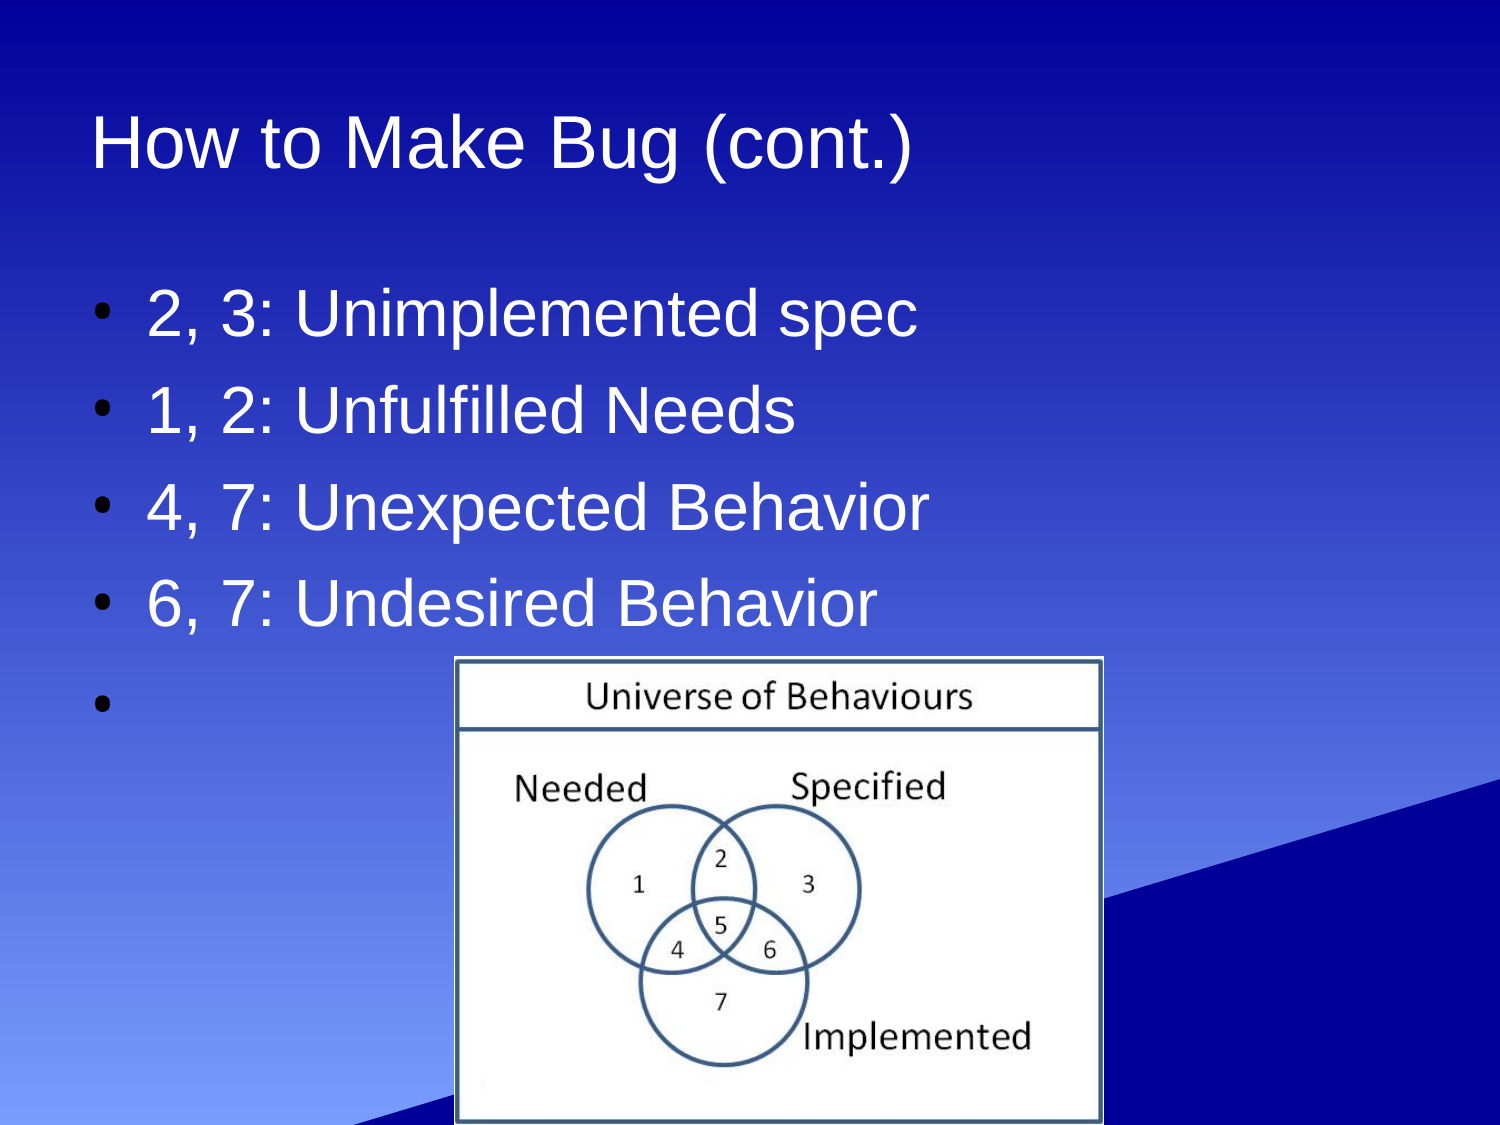

# How to Make Bug (cont.)
2, 3: Unimplemented spec
1, 2: Unfulfilled Needs
4, 7: Unexpected Behavior
6, 7: Undesired Behavior